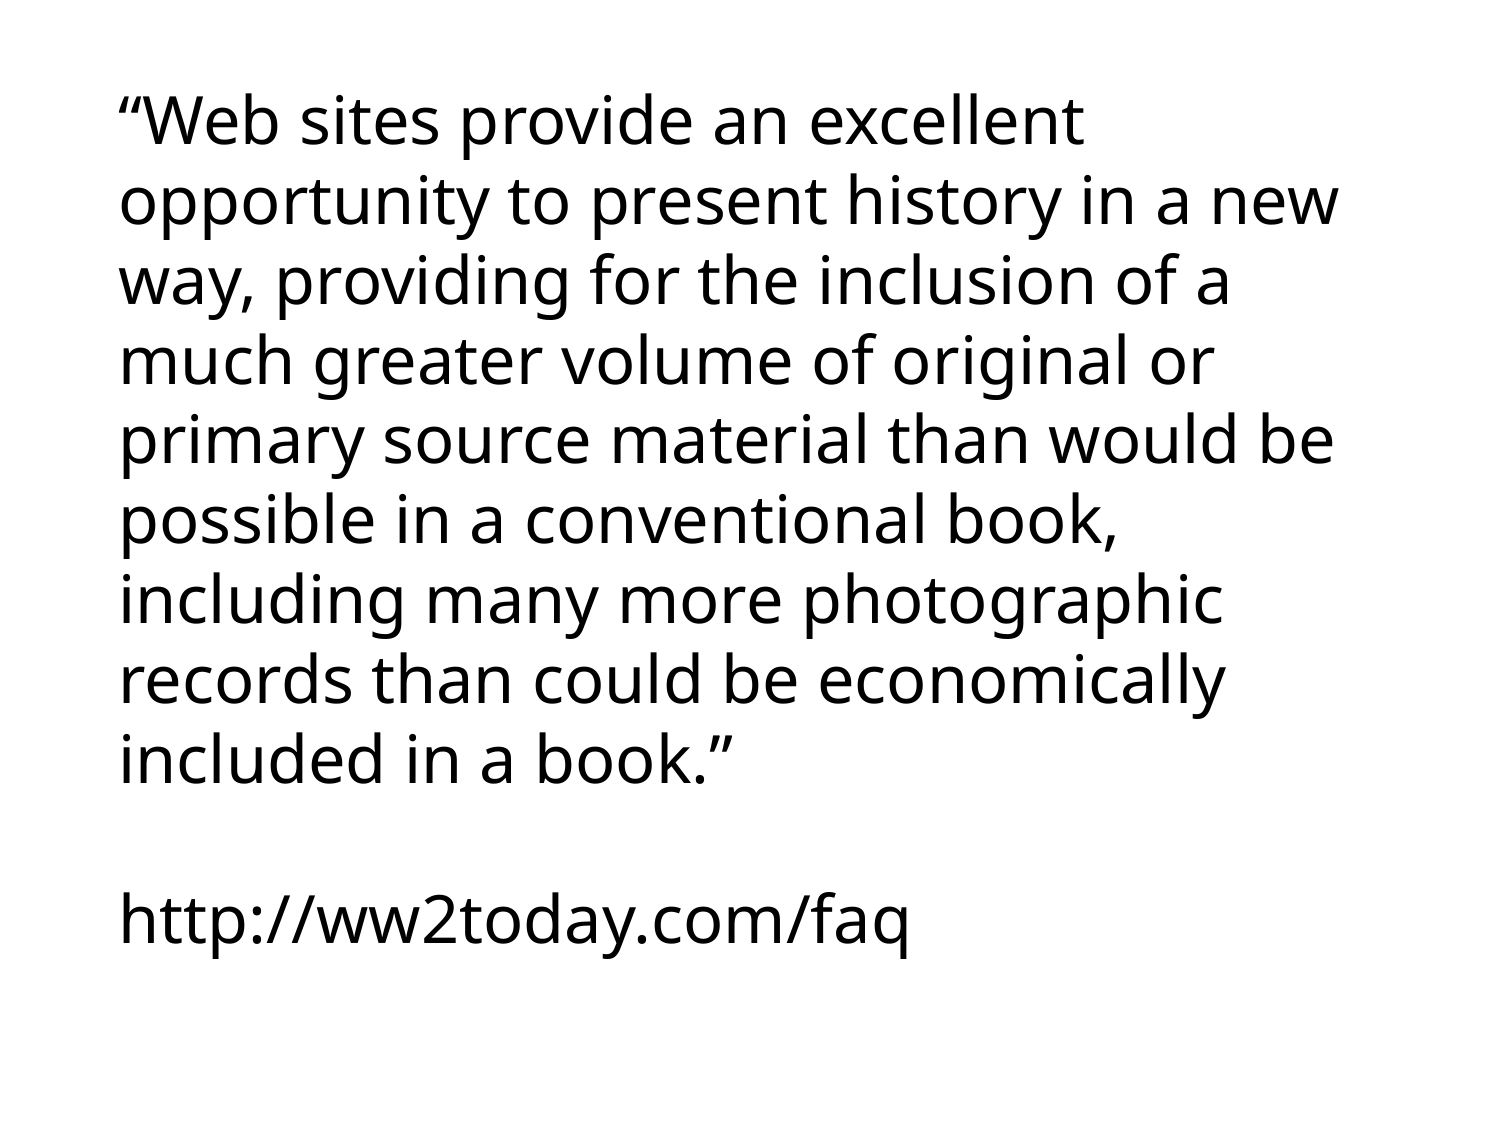

“Web sites provide an excellent opportunity to present history in a new way, providing for the inclusion of a much greater volume of original or primary source material than would be possible in a conventional book, including many more photographic records than could be economically included in a book.”
http://ww2today.com/faq